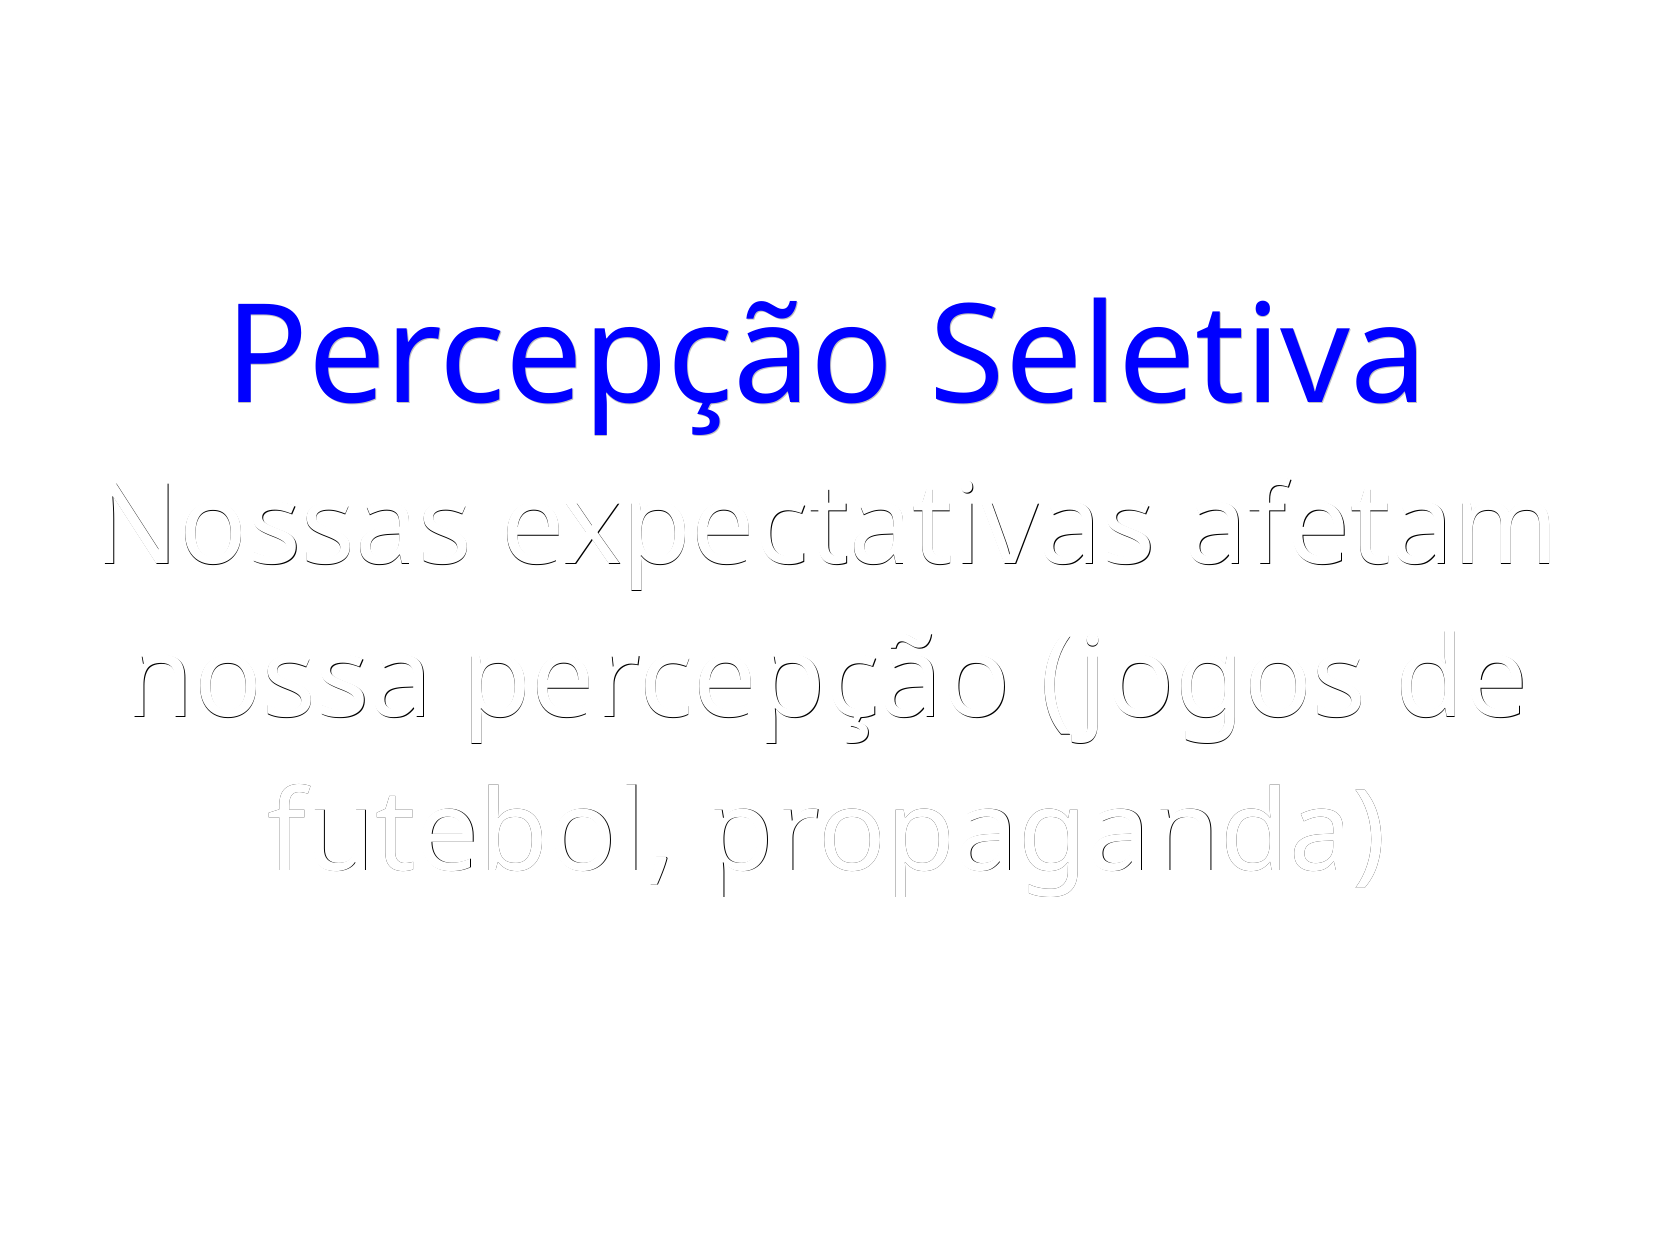

# Percepção Seletiva Nossas expectativas afetam nossa percepção (jogos de futebol, propaganda)